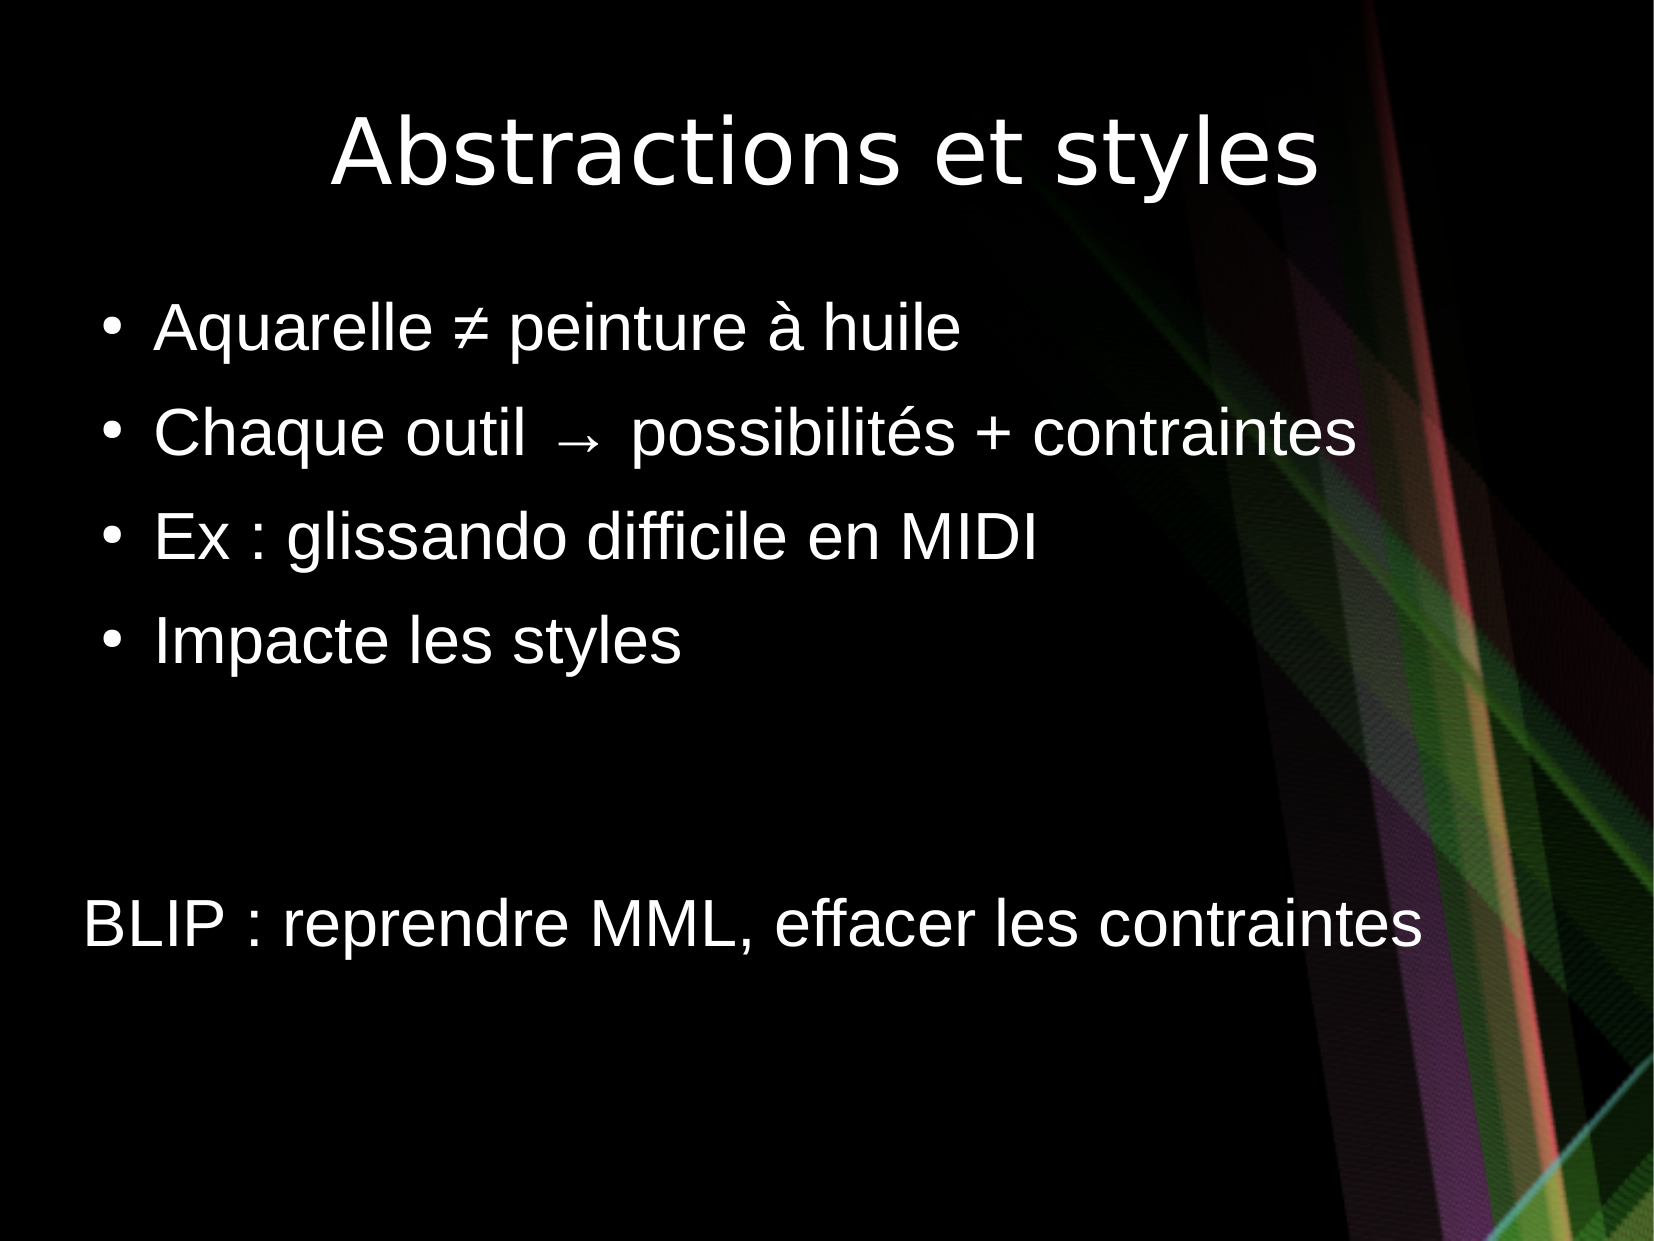

# Abstractions et styles
Aquarelle ≠ peinture à huile
Chaque outil → possibilités + contraintes
Ex : glissando difficile en MIDI
Impacte les styles
BLIP : reprendre MML, effacer les contraintes